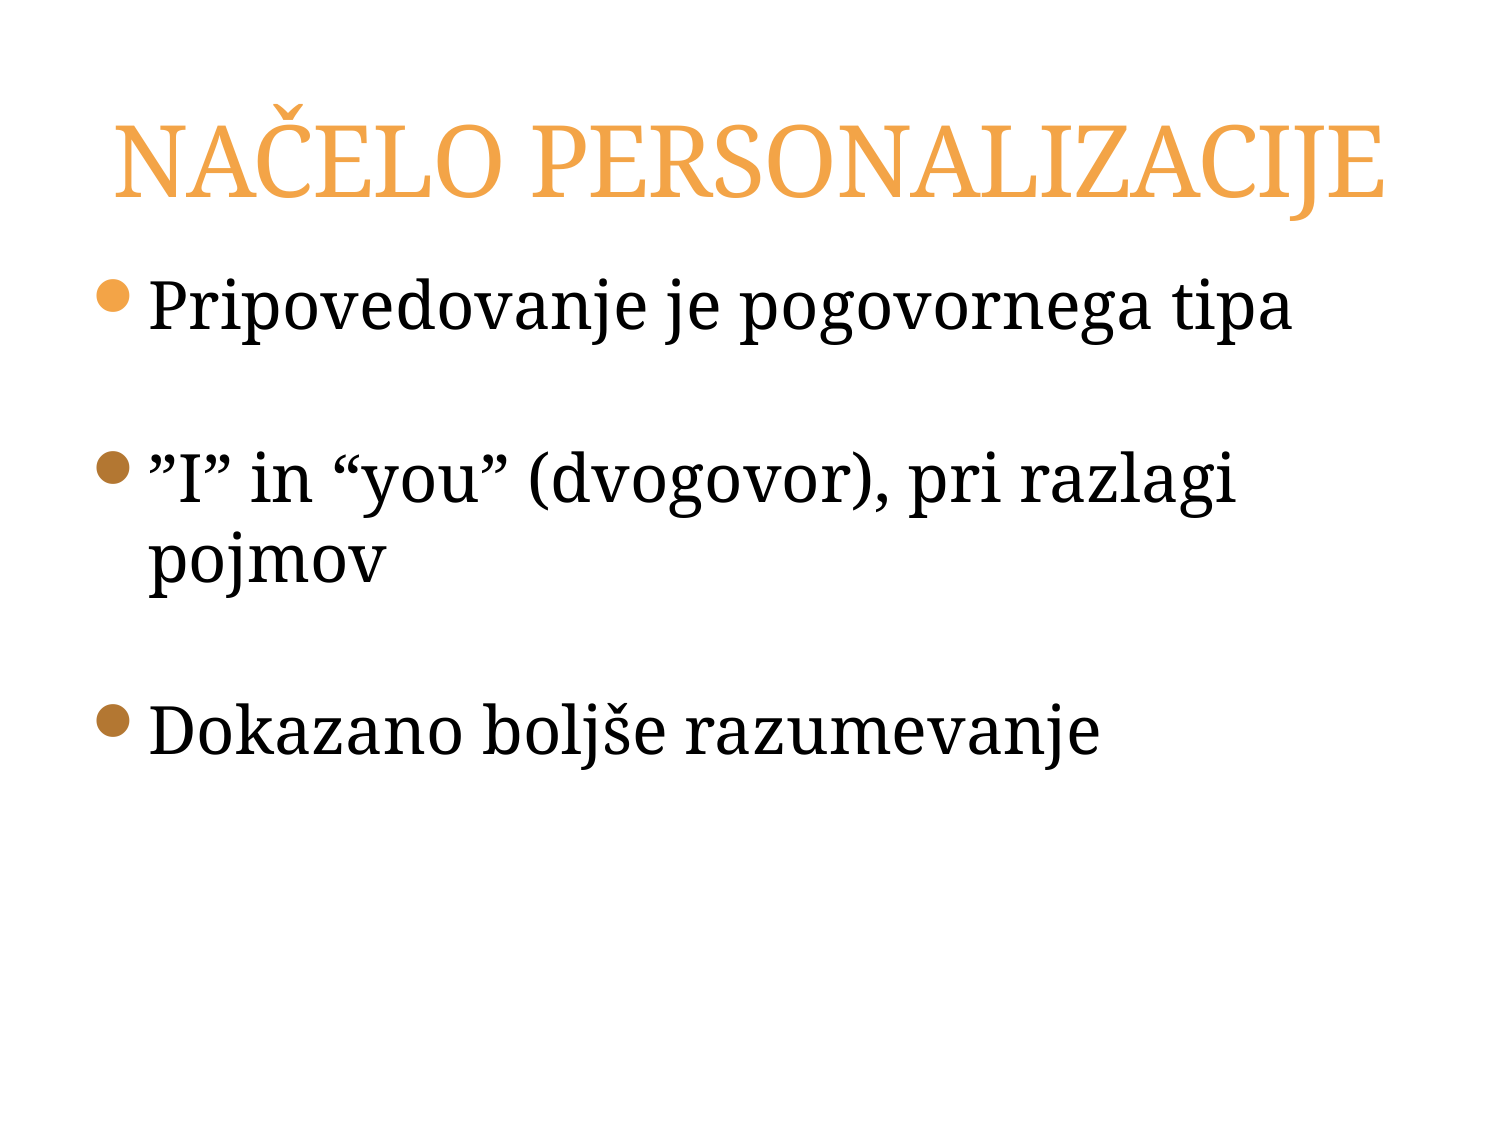

NAČELO PERSONALIZACIJE
# Pripovedovanje je pogovornega tipa
”I” in “you” (dvogovor), pri razlagi pojmov
Dokazano boljše razumevanje